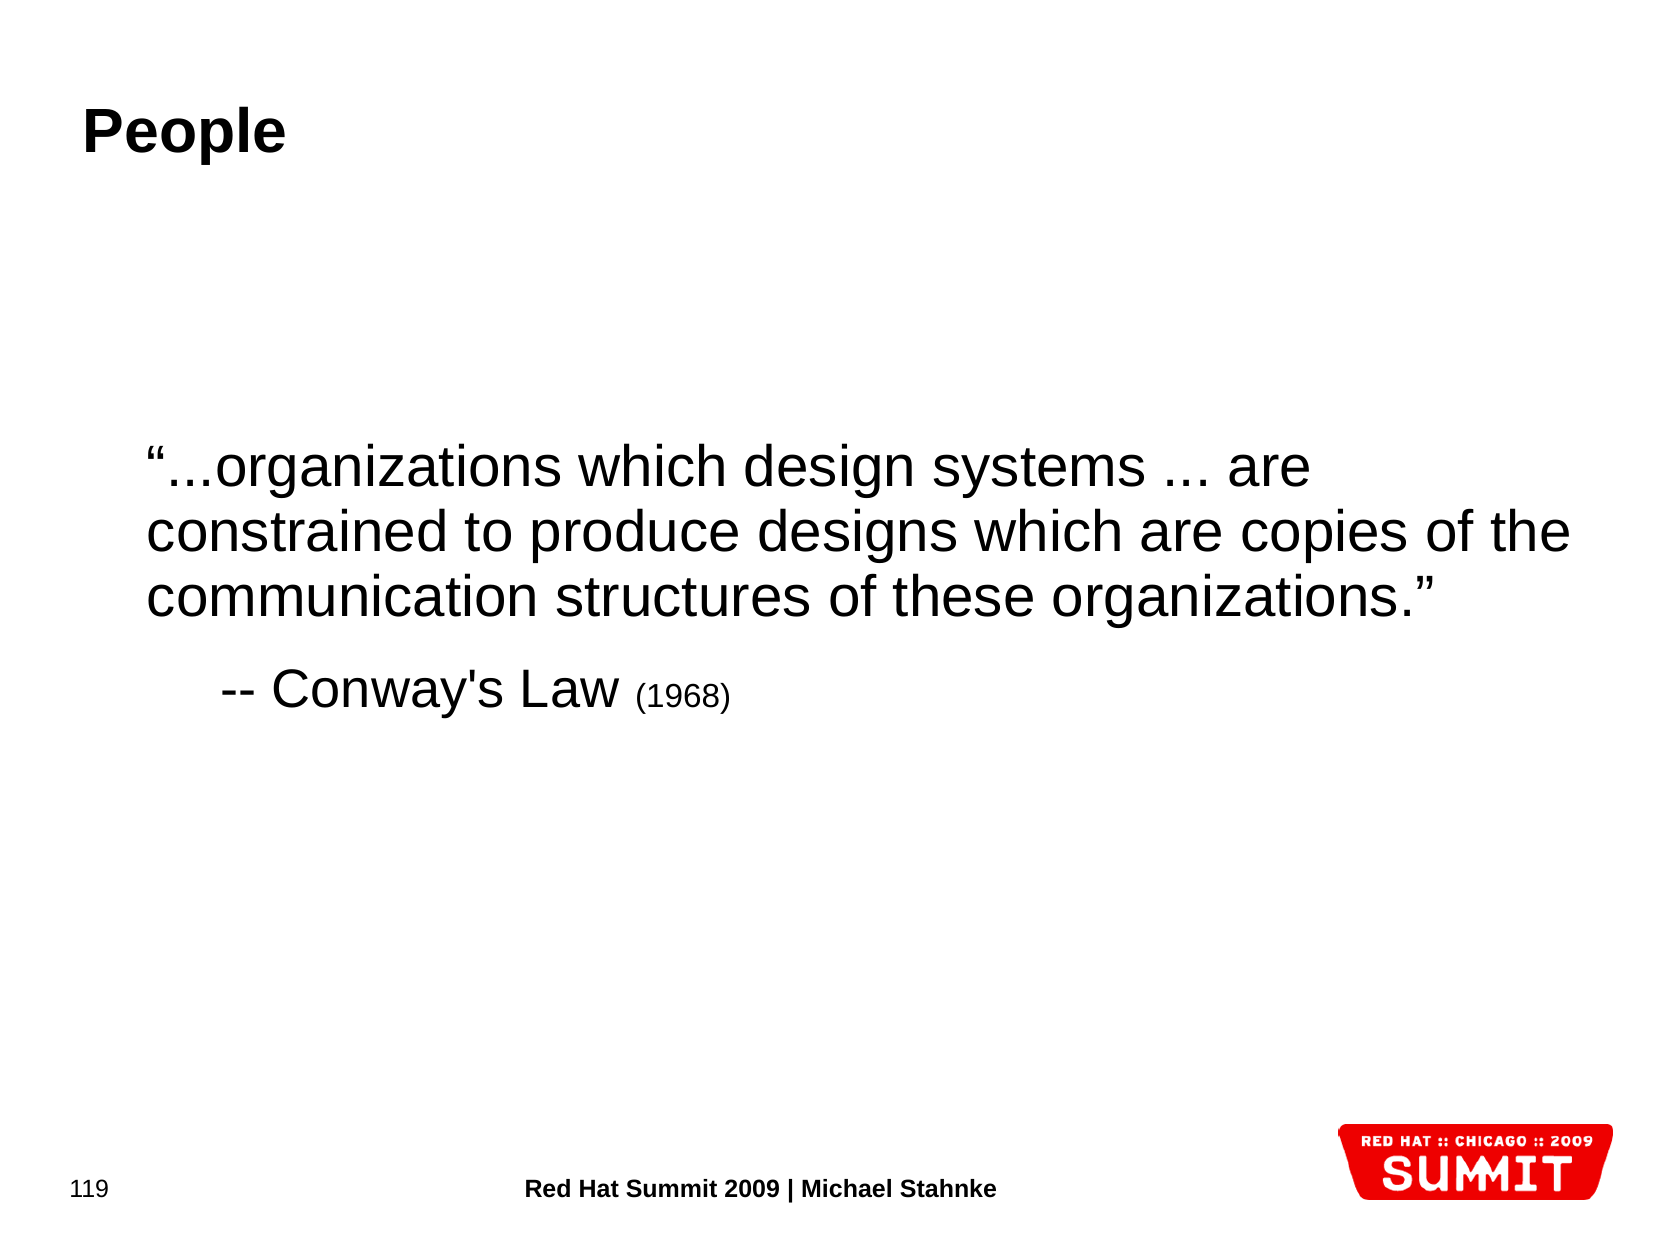

# People
“...organizations which design systems ... are constrained to produce designs which are copies of the communication structures of these organizations.”
-- Conway's Law (1968)